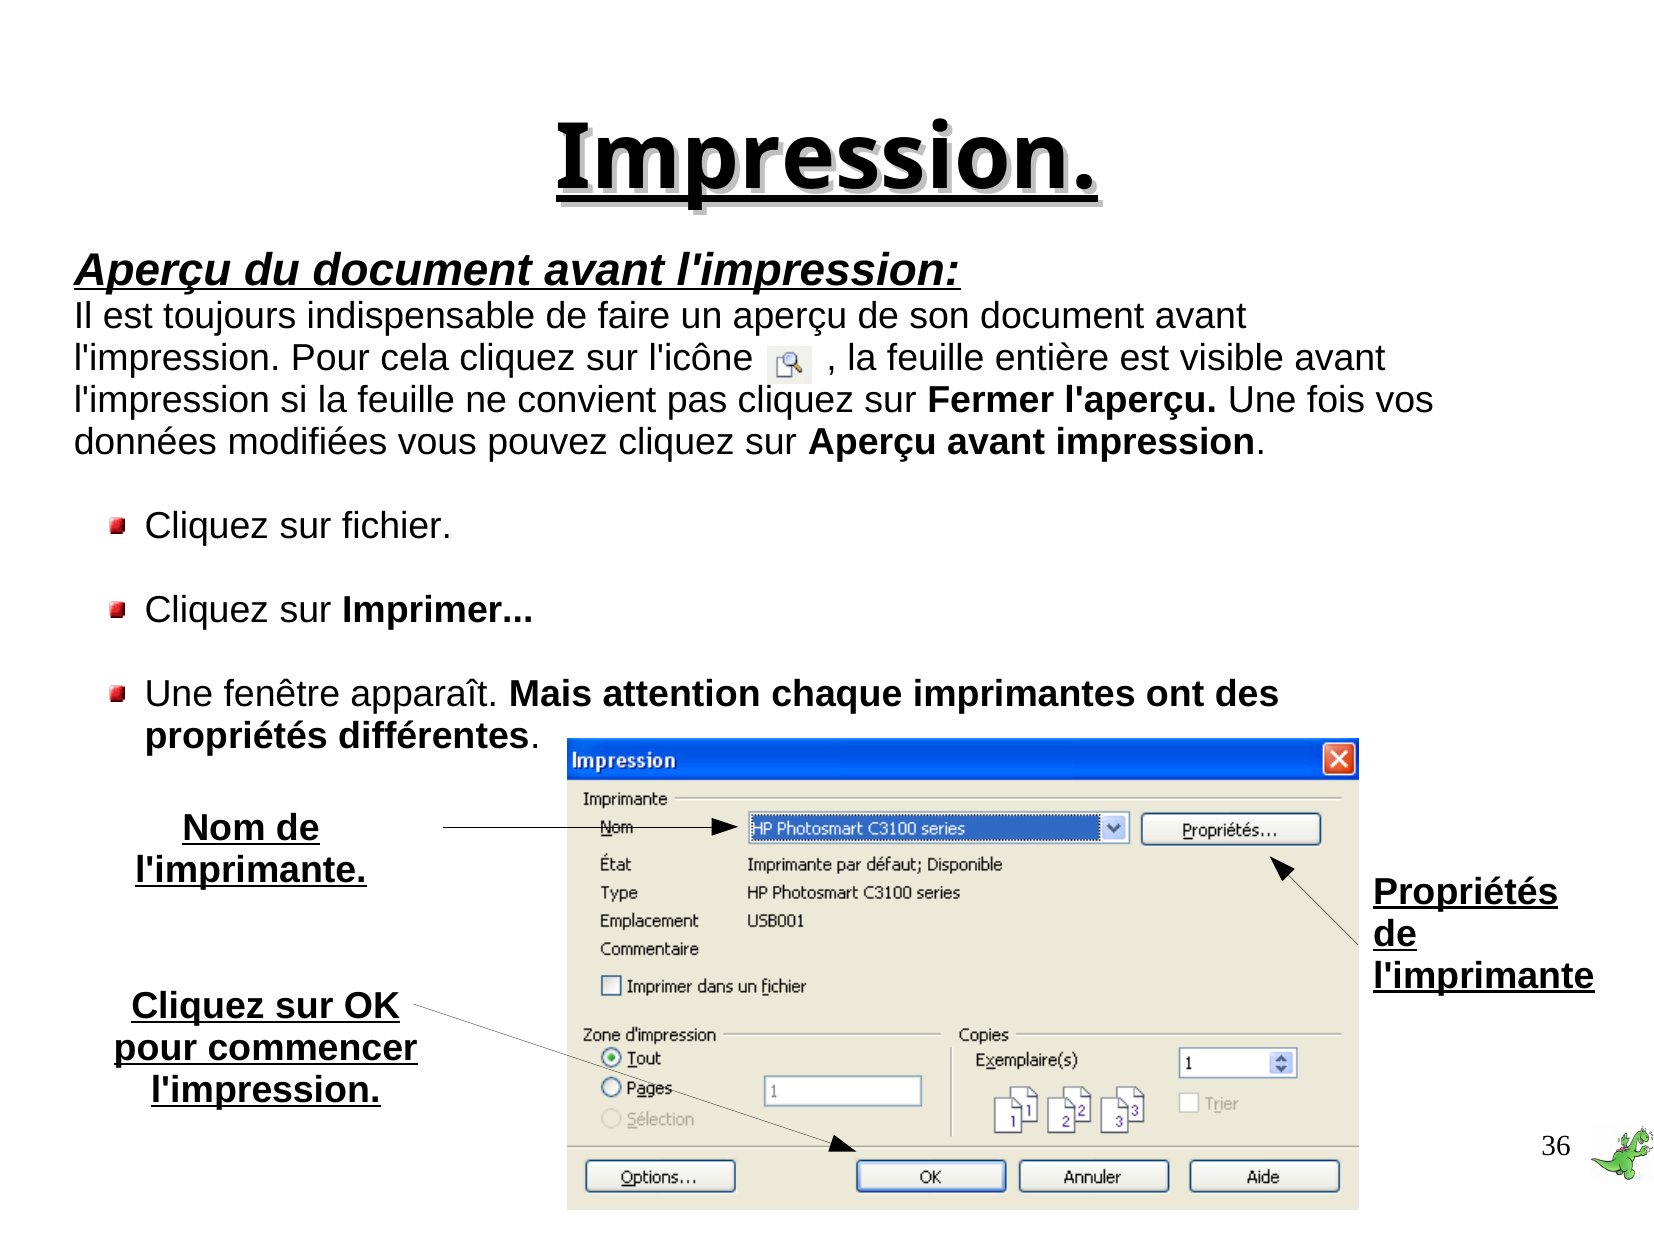

# Impression.
Aperçu du document avant l'impression:
Il est toujours indispensable de faire un aperçu de son document avant l'impression. Pour cela cliquez sur l'icône , la feuille entière est visible avant l'impression si la feuille ne convient pas cliquez sur Fermer l'aperçu. Une fois vos données modifiées vous pouvez cliquez sur Aperçu avant impression.
Cliquez sur fichier.
Cliquez sur Imprimer...
Une fenêtre apparaît. Mais attention chaque imprimantes ont des propriétés différentes.
Nom de l'imprimante.
Propriétés de l'imprimante
Cliquez sur OK pour commencer l'impression.
36